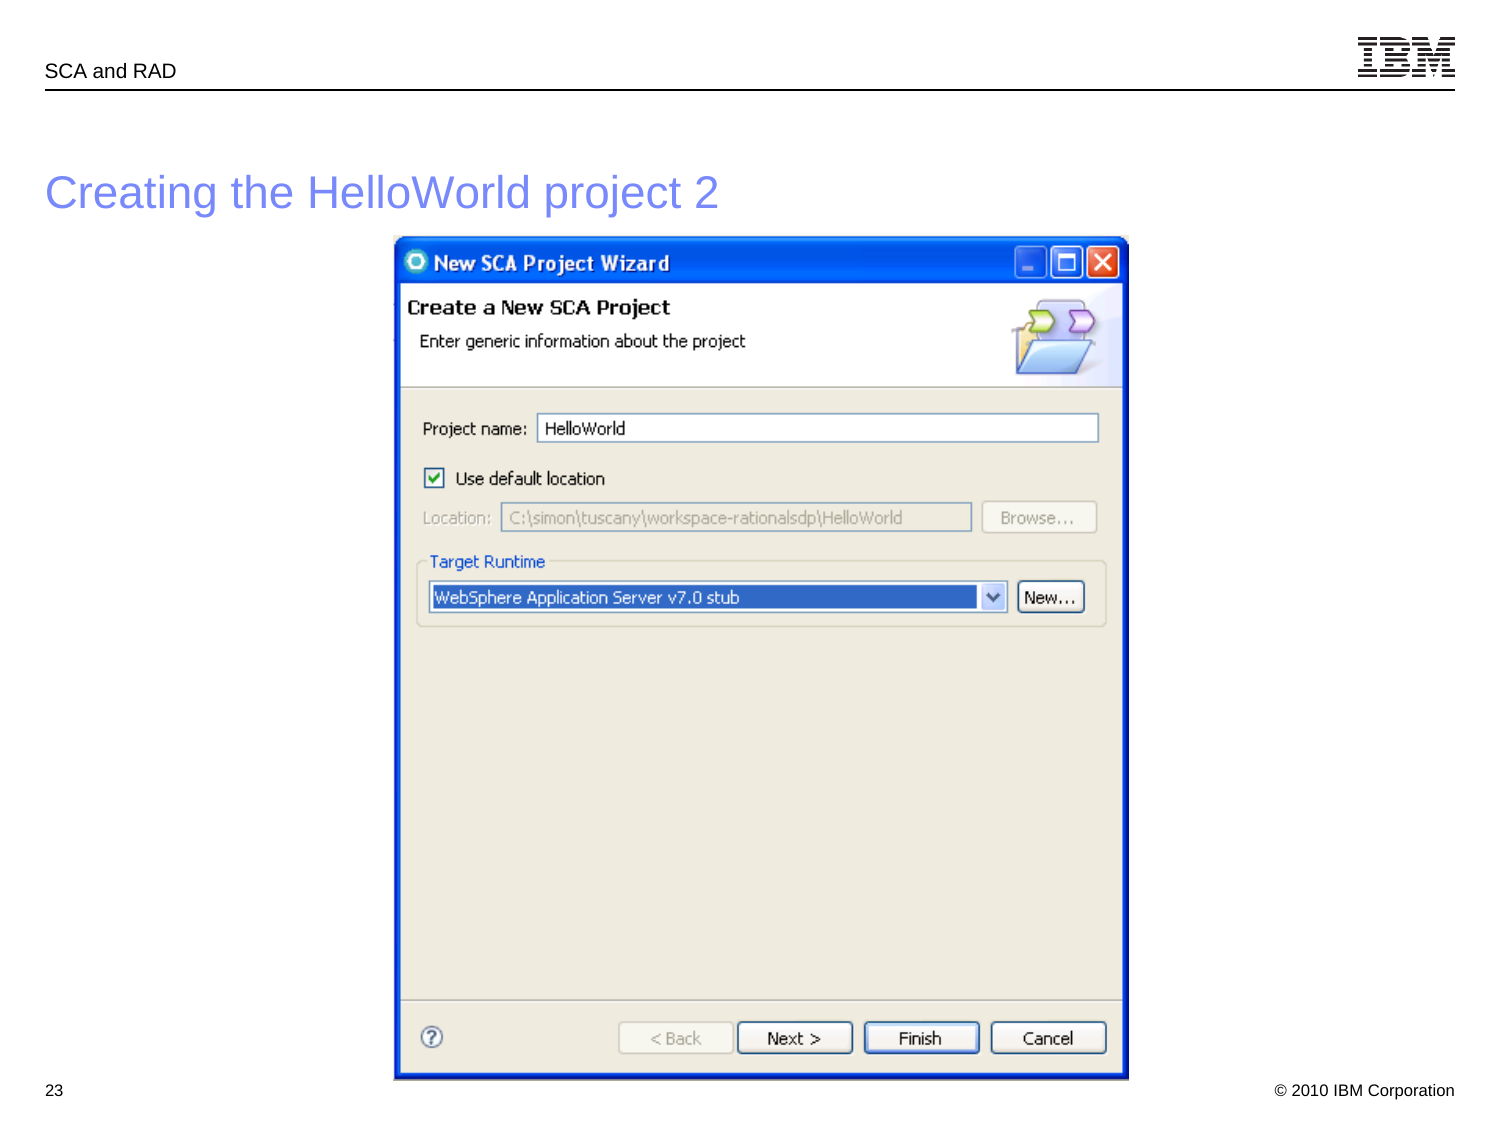

# Creating the HelloWorld project 2
23